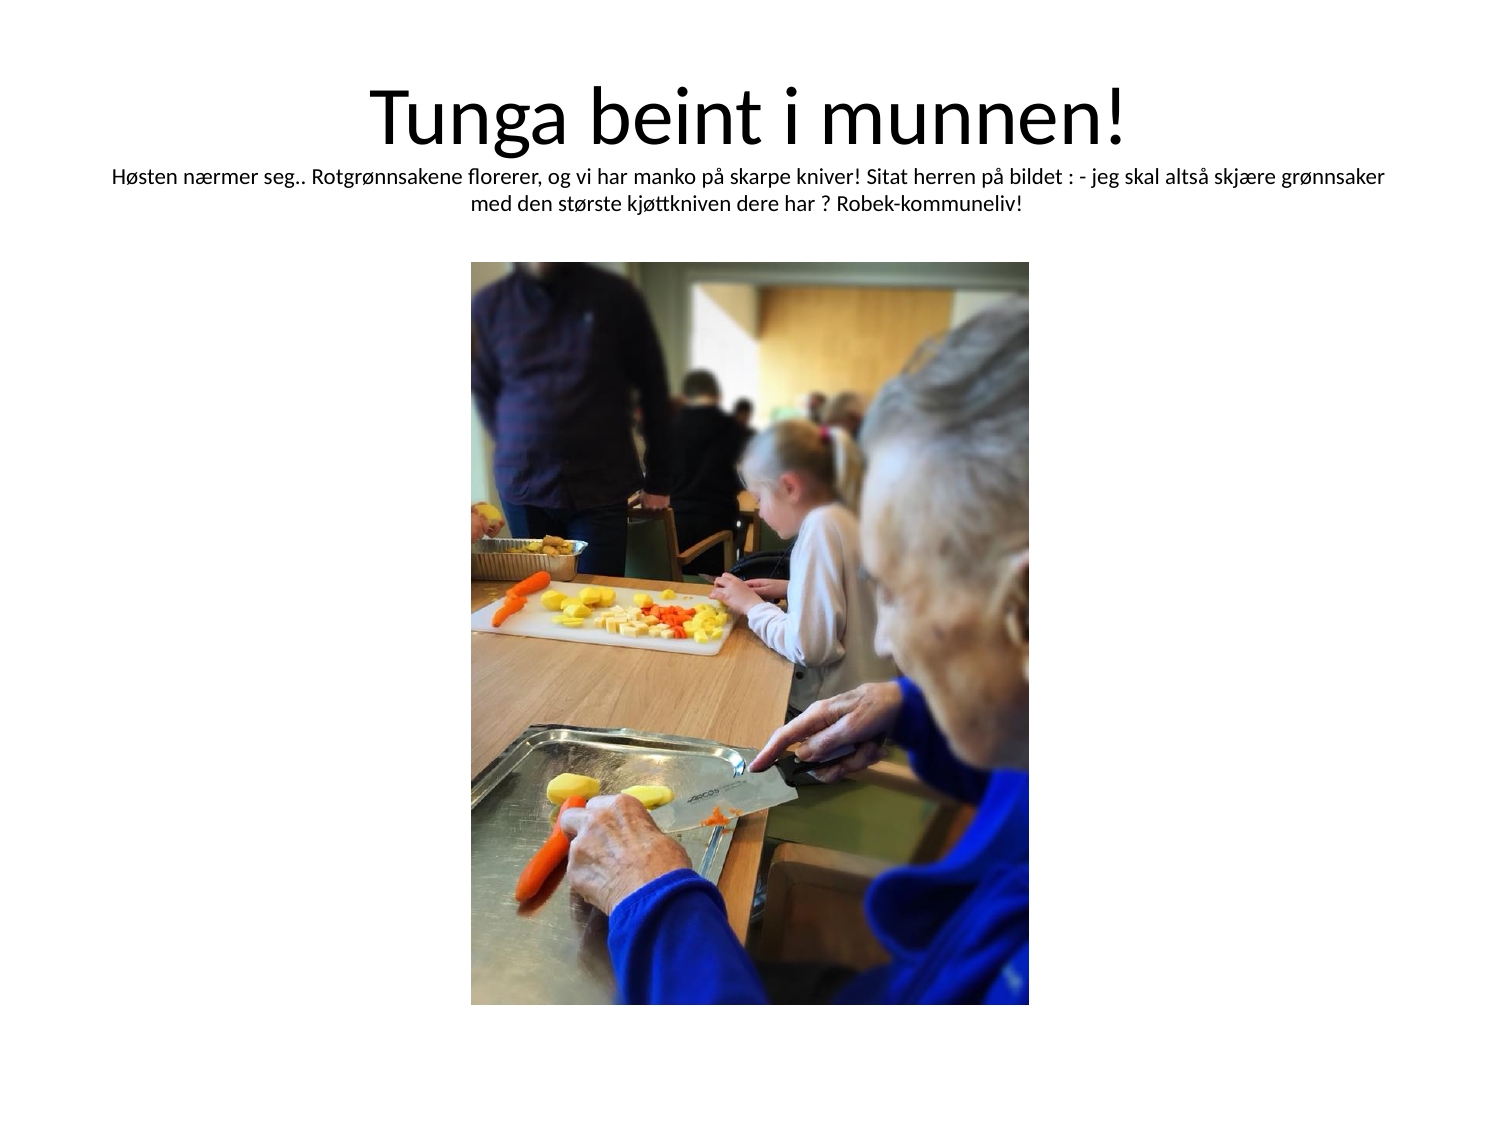

# Tunga beint i munnen! Høsten nærmer seg.. Rotgrønnsakene florerer, og vi har manko på skarpe kniver! Sitat herren på bildet : - jeg skal altså skjære grønnsaker med den største kjøttkniven dere har ? Robek-kommuneliv!